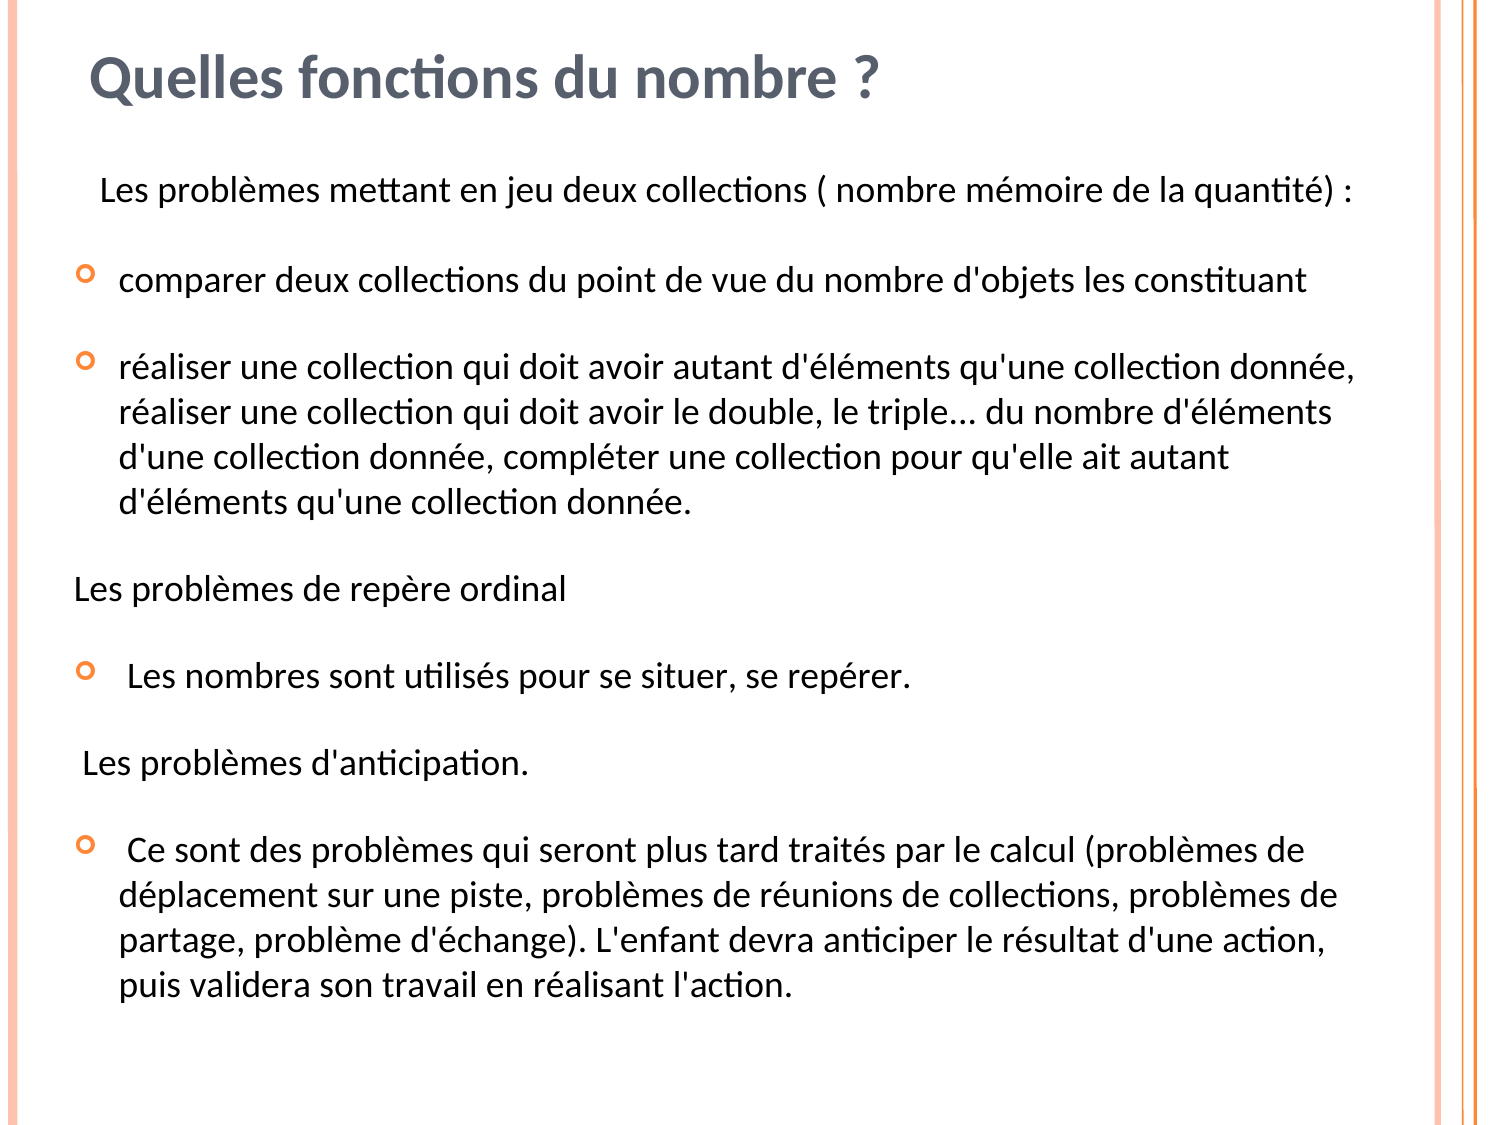

# Quelles fonctions du nombre ?
 Les problèmes mettant en jeu deux collections ( nombre mémoire de la quantité) :
comparer deux collections du point de vue du nombre d'objets les constituant
réaliser une collection qui doit avoir autant d'éléments qu'une collection donnée, réaliser une collection qui doit avoir le double, le triple... du nombre d'éléments d'une collection donnée, compléter une collection pour qu'elle ait autant d'éléments qu'une collection donnée.
Les problèmes de repère ordinal
 Les nombres sont utilisés pour se situer, se repérer.
 Les problèmes d'anticipation.
 Ce sont des problèmes qui seront plus tard traités par le calcul (problèmes de déplacement sur une piste, problèmes de réunions de collections, problèmes de partage, problème d'échange). L'enfant devra anticiper le résultat d'une action, puis validera son travail en réalisant l'action.